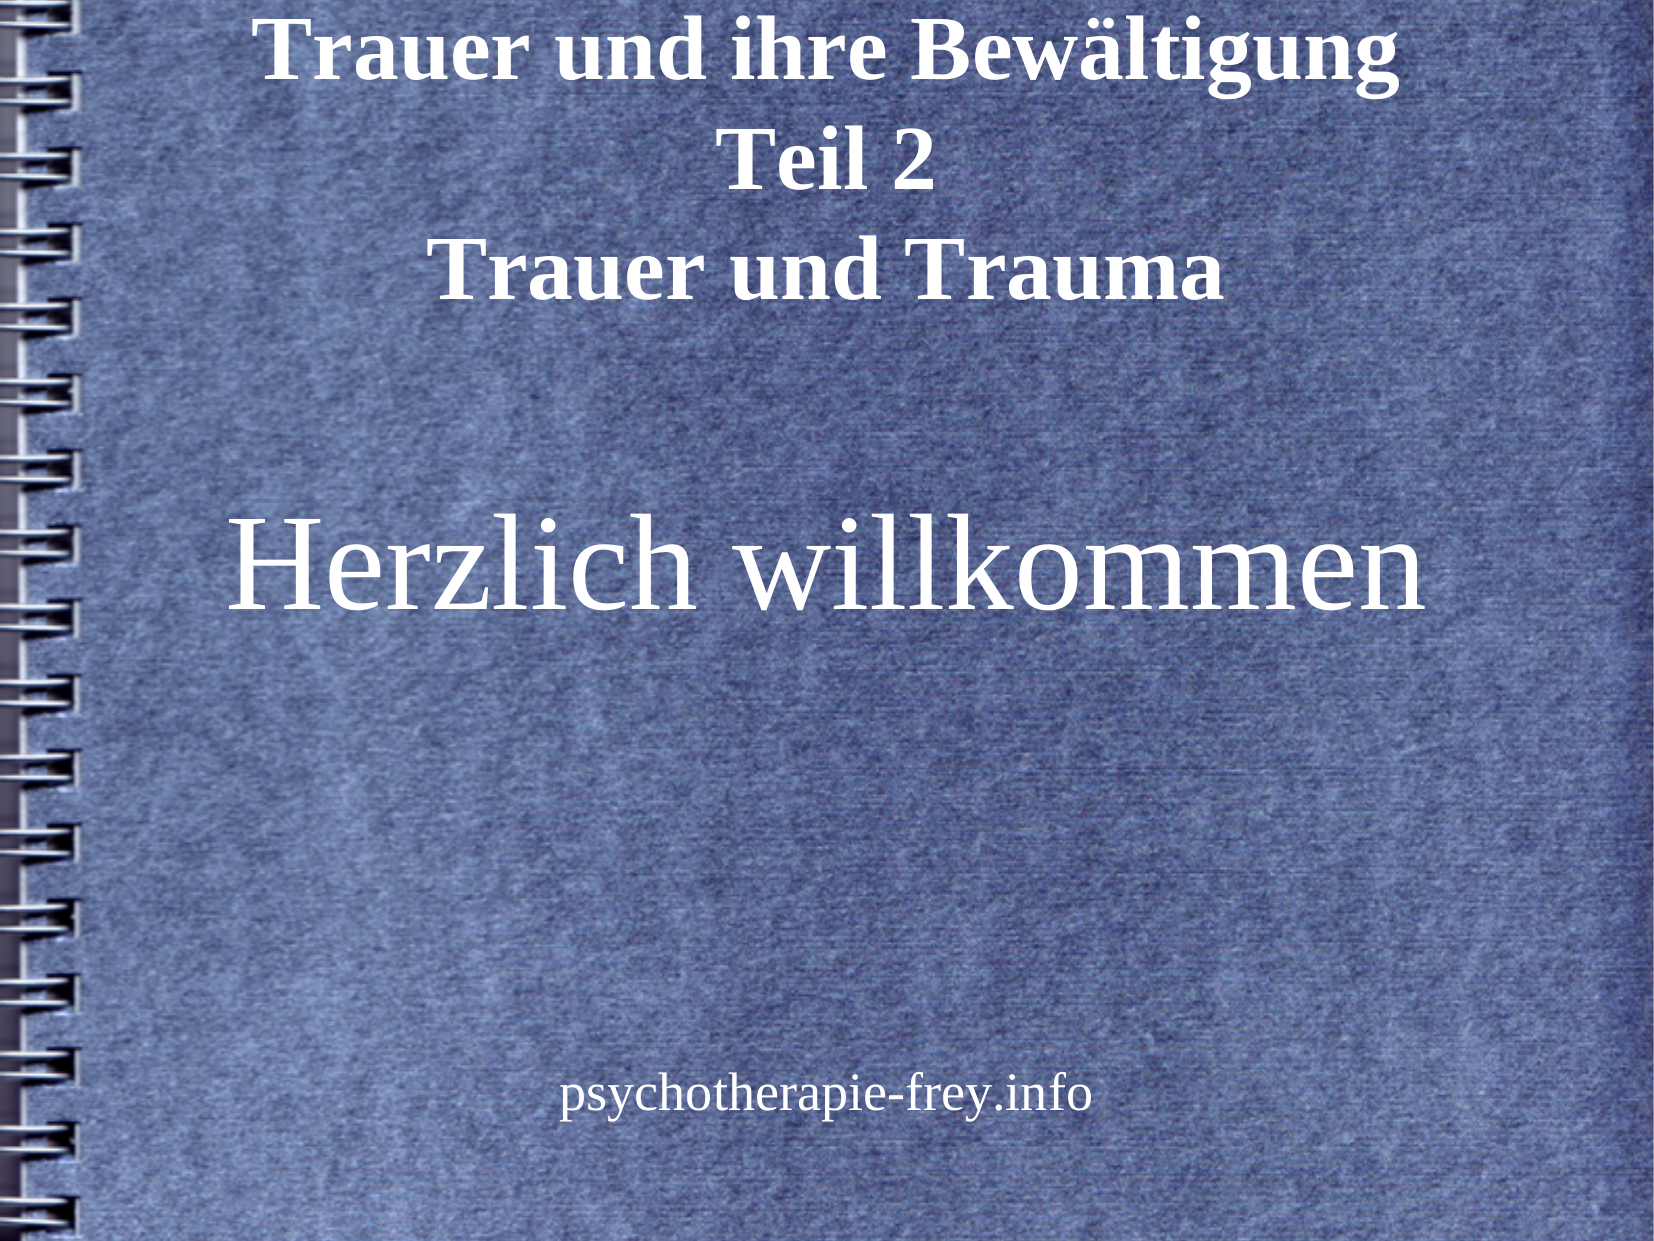

# Trauer und ihre Bewältigung Teil 2 Trauer und Trauma
Herzlich willkommen
psychotherapie-frey.info